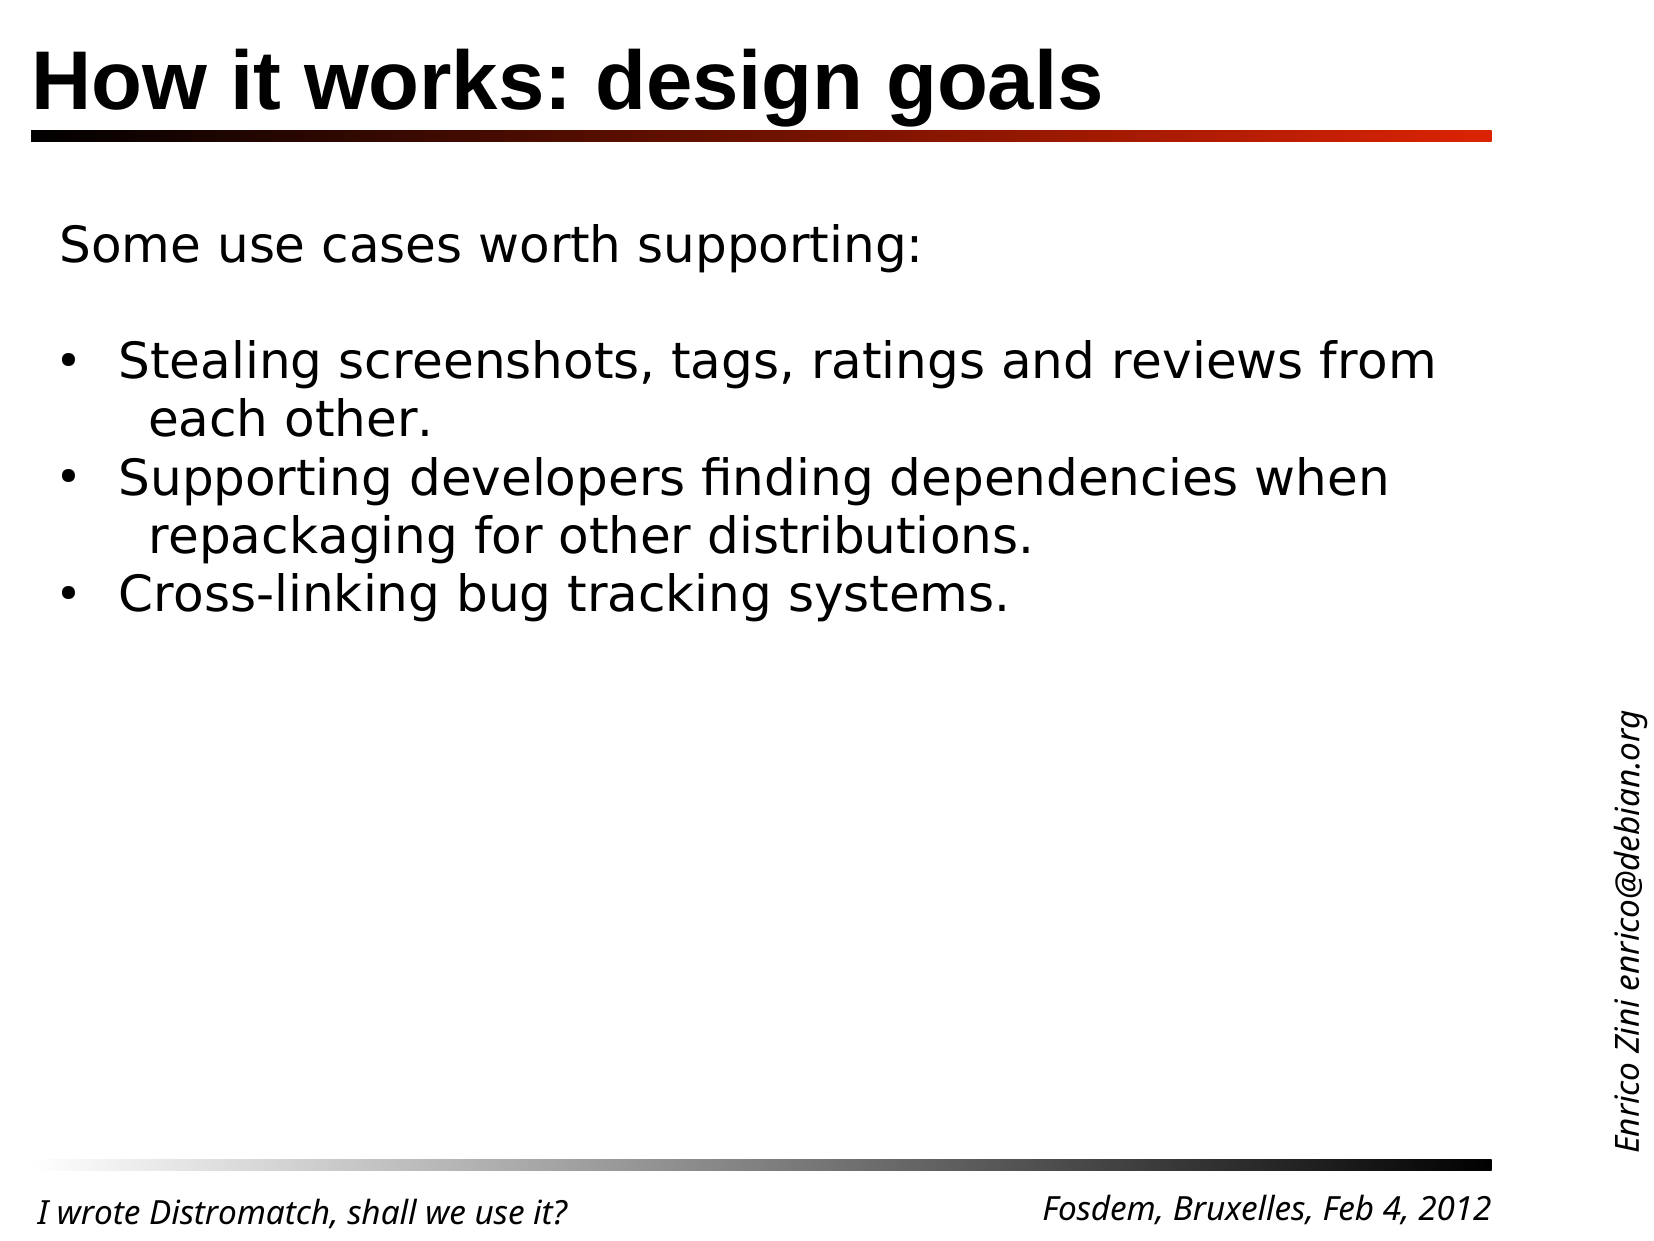

How it works: design goals
Some use cases worth supporting:
Stealing screenshots, tags, ratings and reviews from each other.
Supporting developers finding dependencies when repackaging for other distributions.
Cross-linking bug tracking systems.